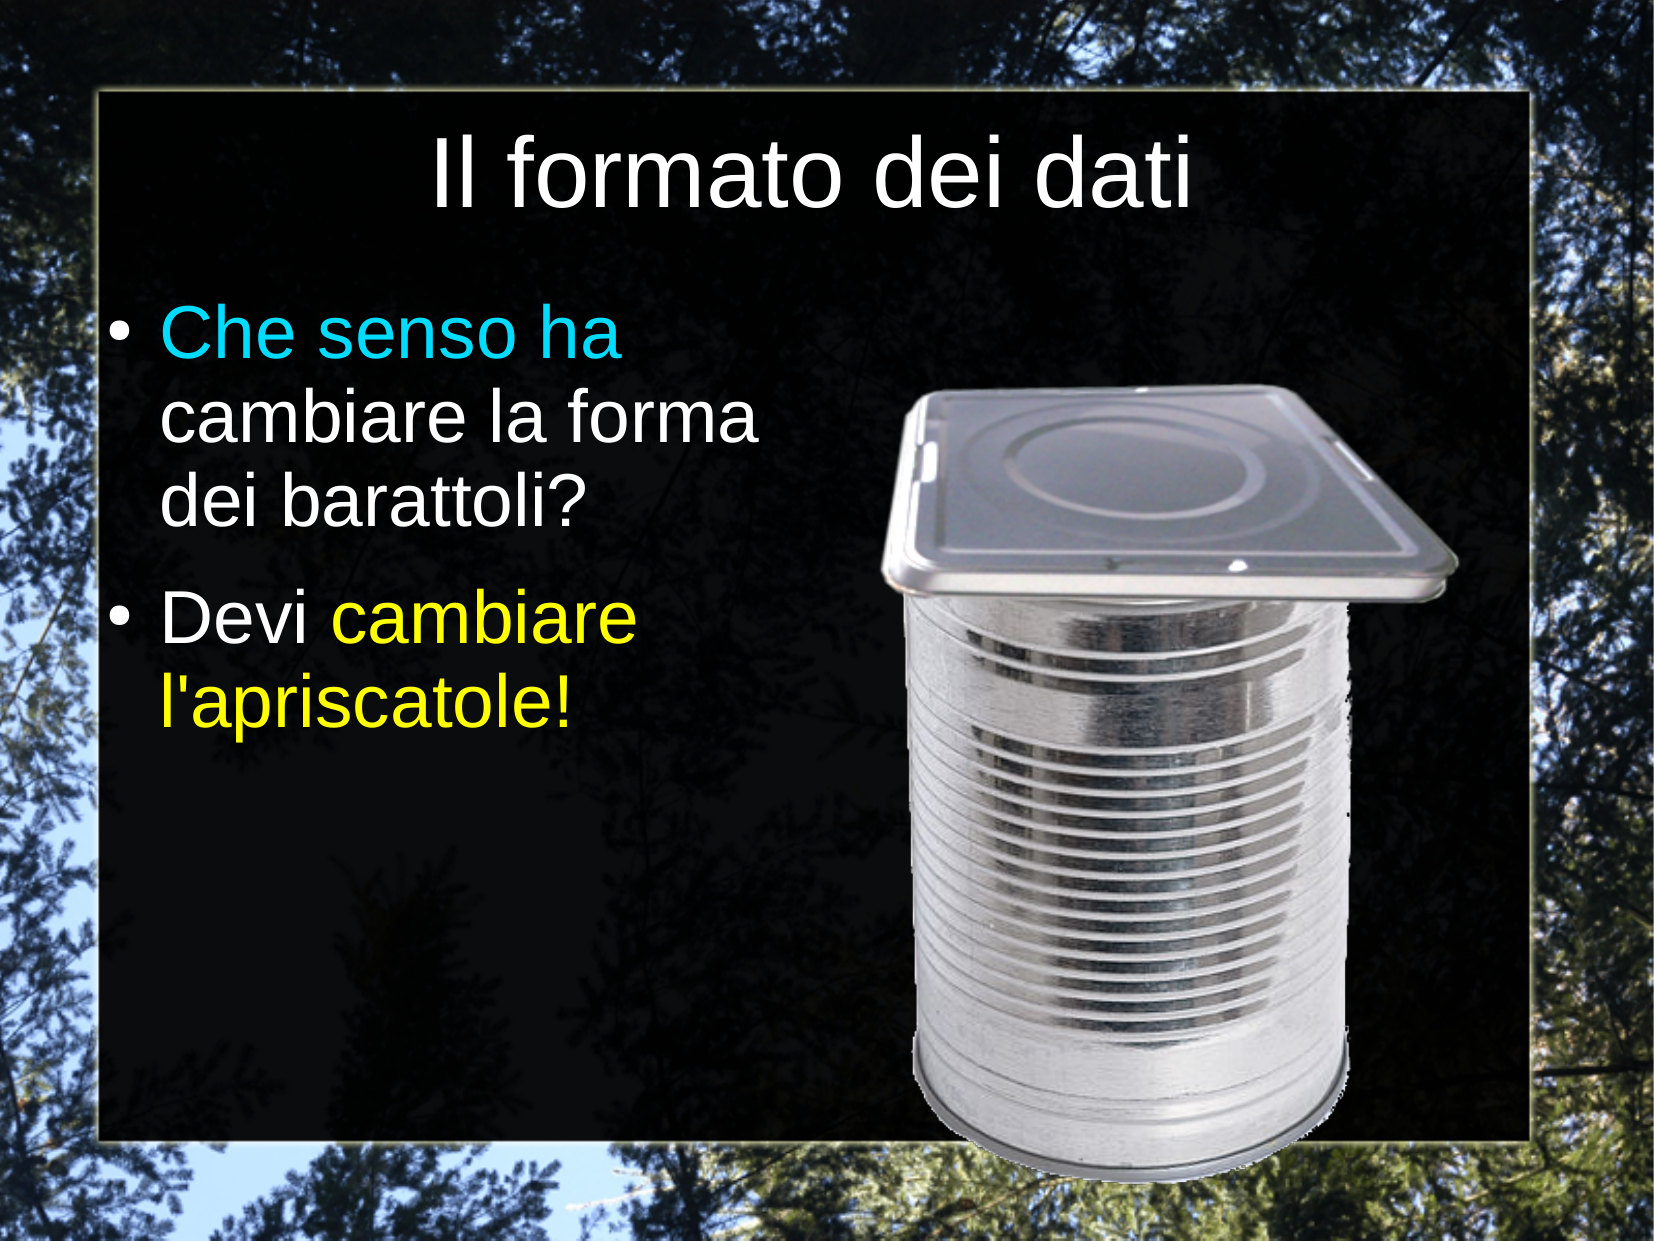

# Il formato dei dati
Che senso ha cambiare la forma dei barattoli?
Devi cambiare l'apriscatole!